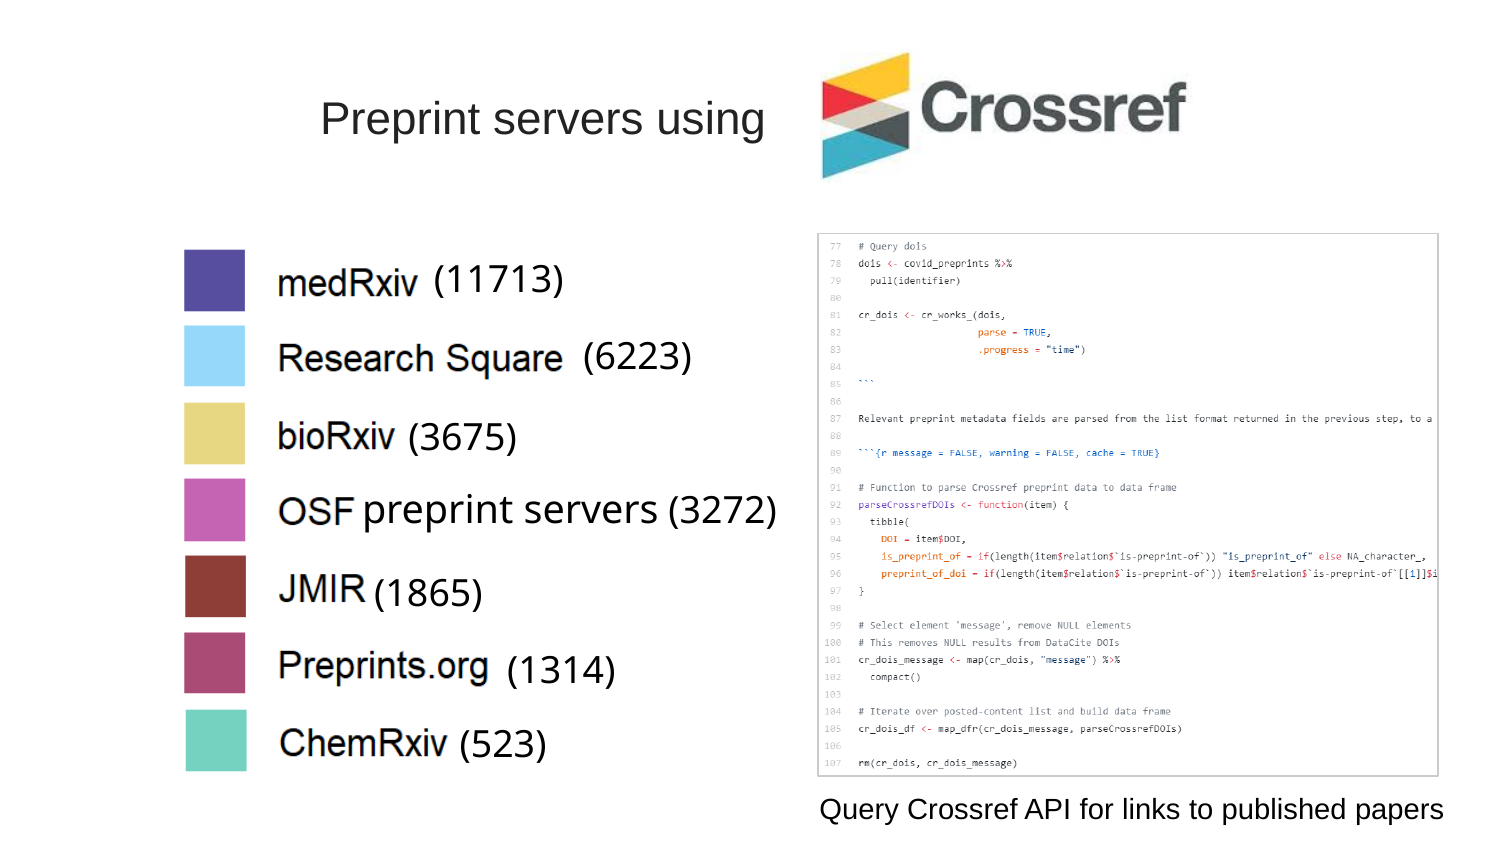

Preprint servers using
Query Crossref API for links to published papers
(11713)
(6223)
(3675)
 preprint servers (3272)
(1865)
(1314)
(523)